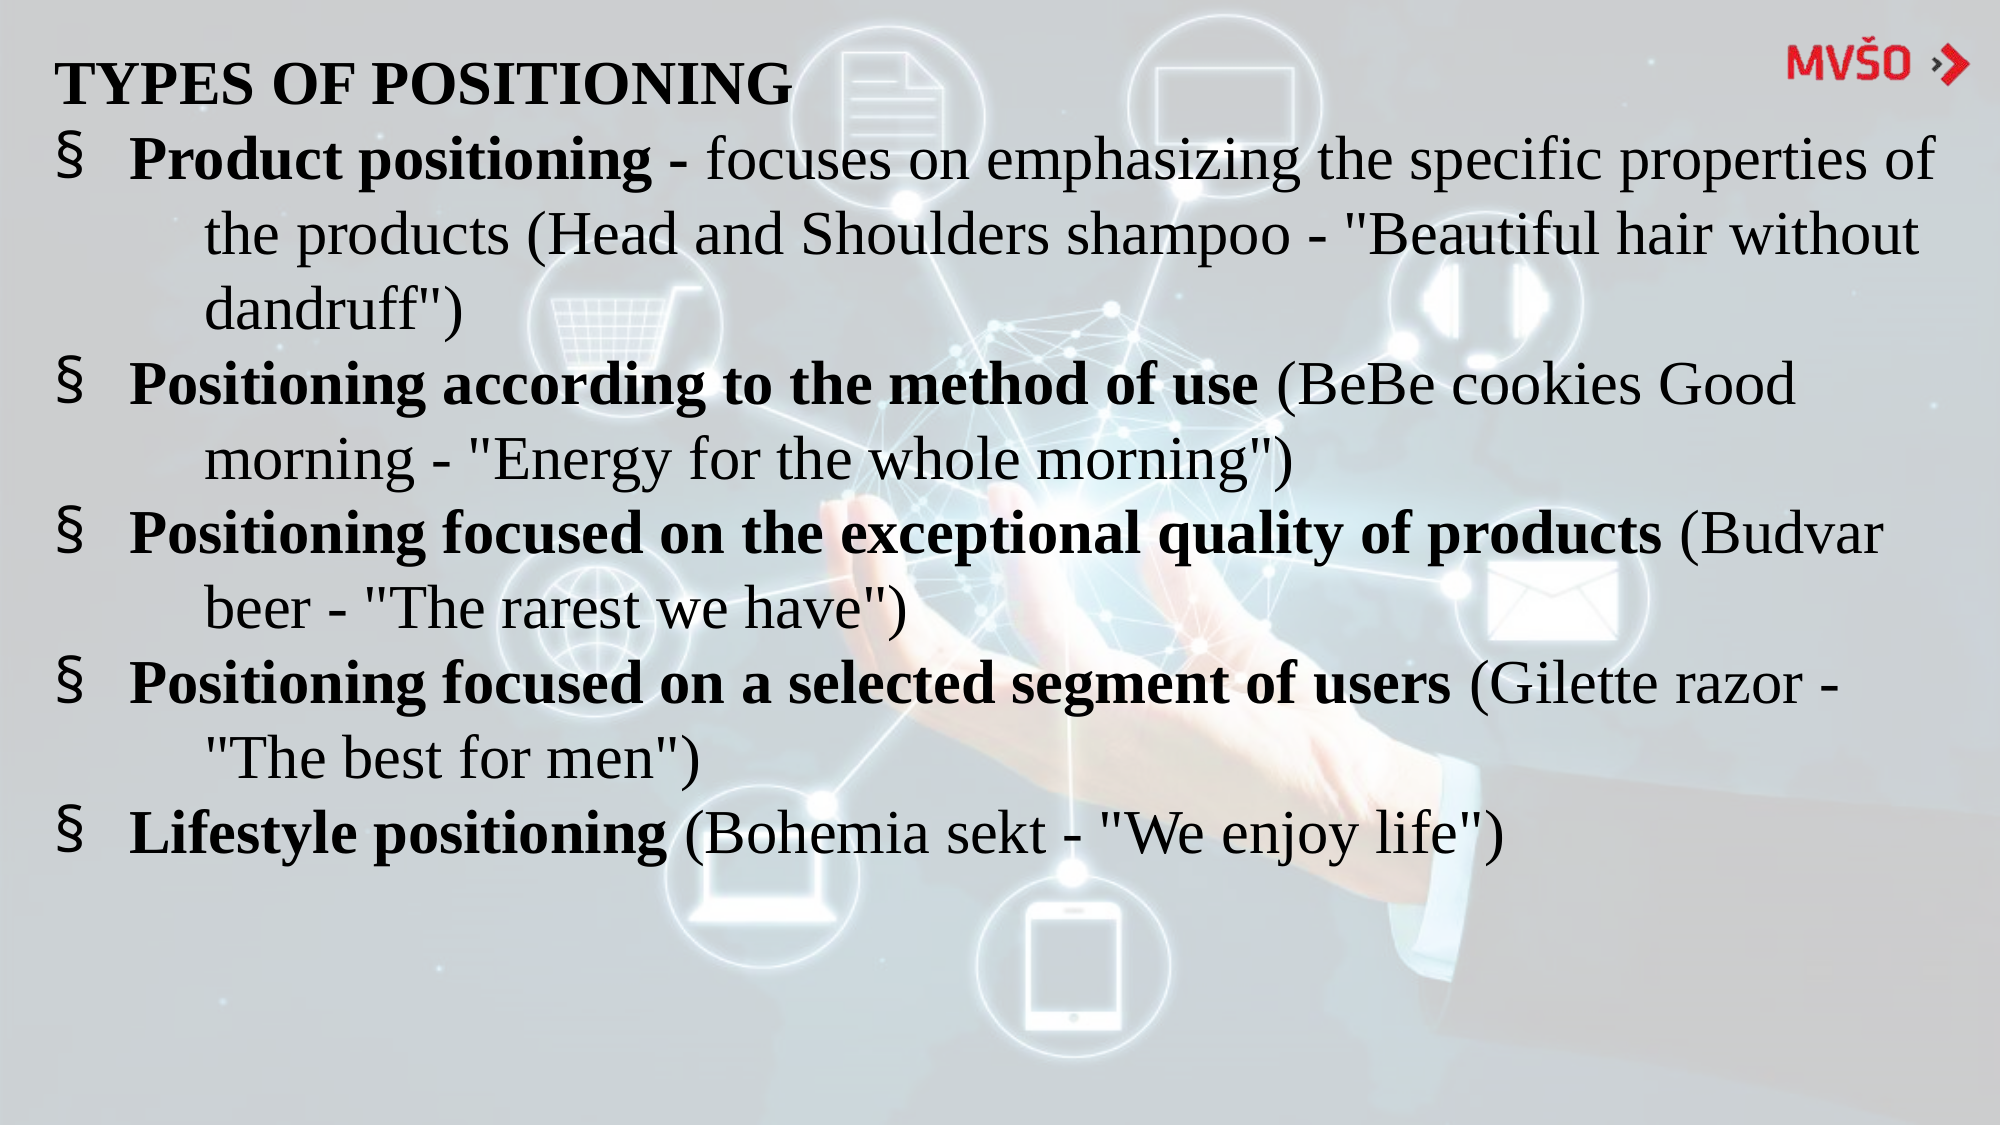

TYPES OF POSITIONING
Product positioning - focuses on emphasizing the specific properties of the products (Head and Shoulders shampoo - "Beautiful hair without dandruff")
Positioning according to the method of use (BeBe cookies Good morning - "Energy for the whole morning")
Positioning focused on the exceptional quality of products (Budvar beer - "The rarest we have")
Positioning focused on a selected segment of users (Gilette razor - "The best for men")
Lifestyle positioning (Bohemia sekt - "We enjoy life")